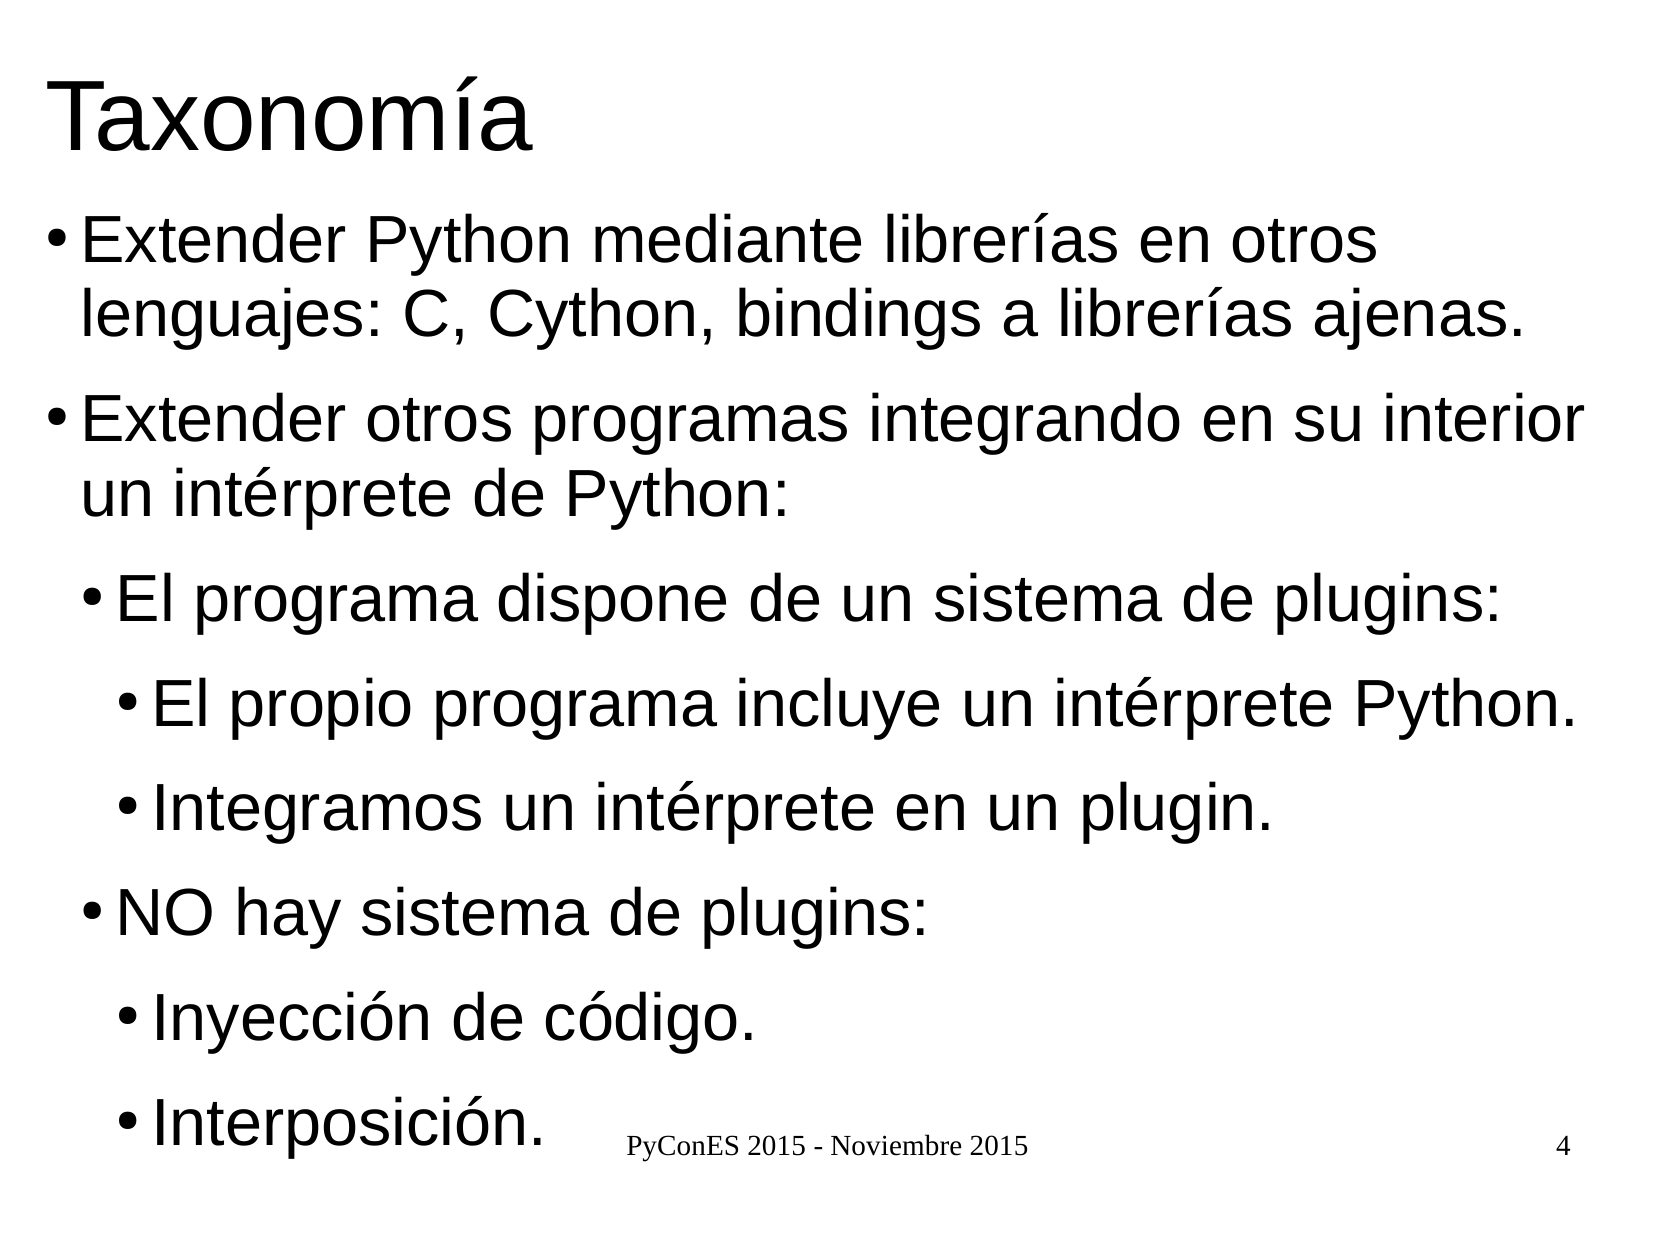

# Taxonomía
Extender Python mediante librerías en otros lenguajes: C, Cython, bindings a librerías ajenas.
Extender otros programas integrando en su interior un intérprete de Python:
El programa dispone de un sistema de plugins:
El propio programa incluye un intérprete Python.
Integramos un intérprete en un plugin.
NO hay sistema de plugins:
Inyección de código.
Interposición.
PyConES 2015 - Noviembre 2015
4